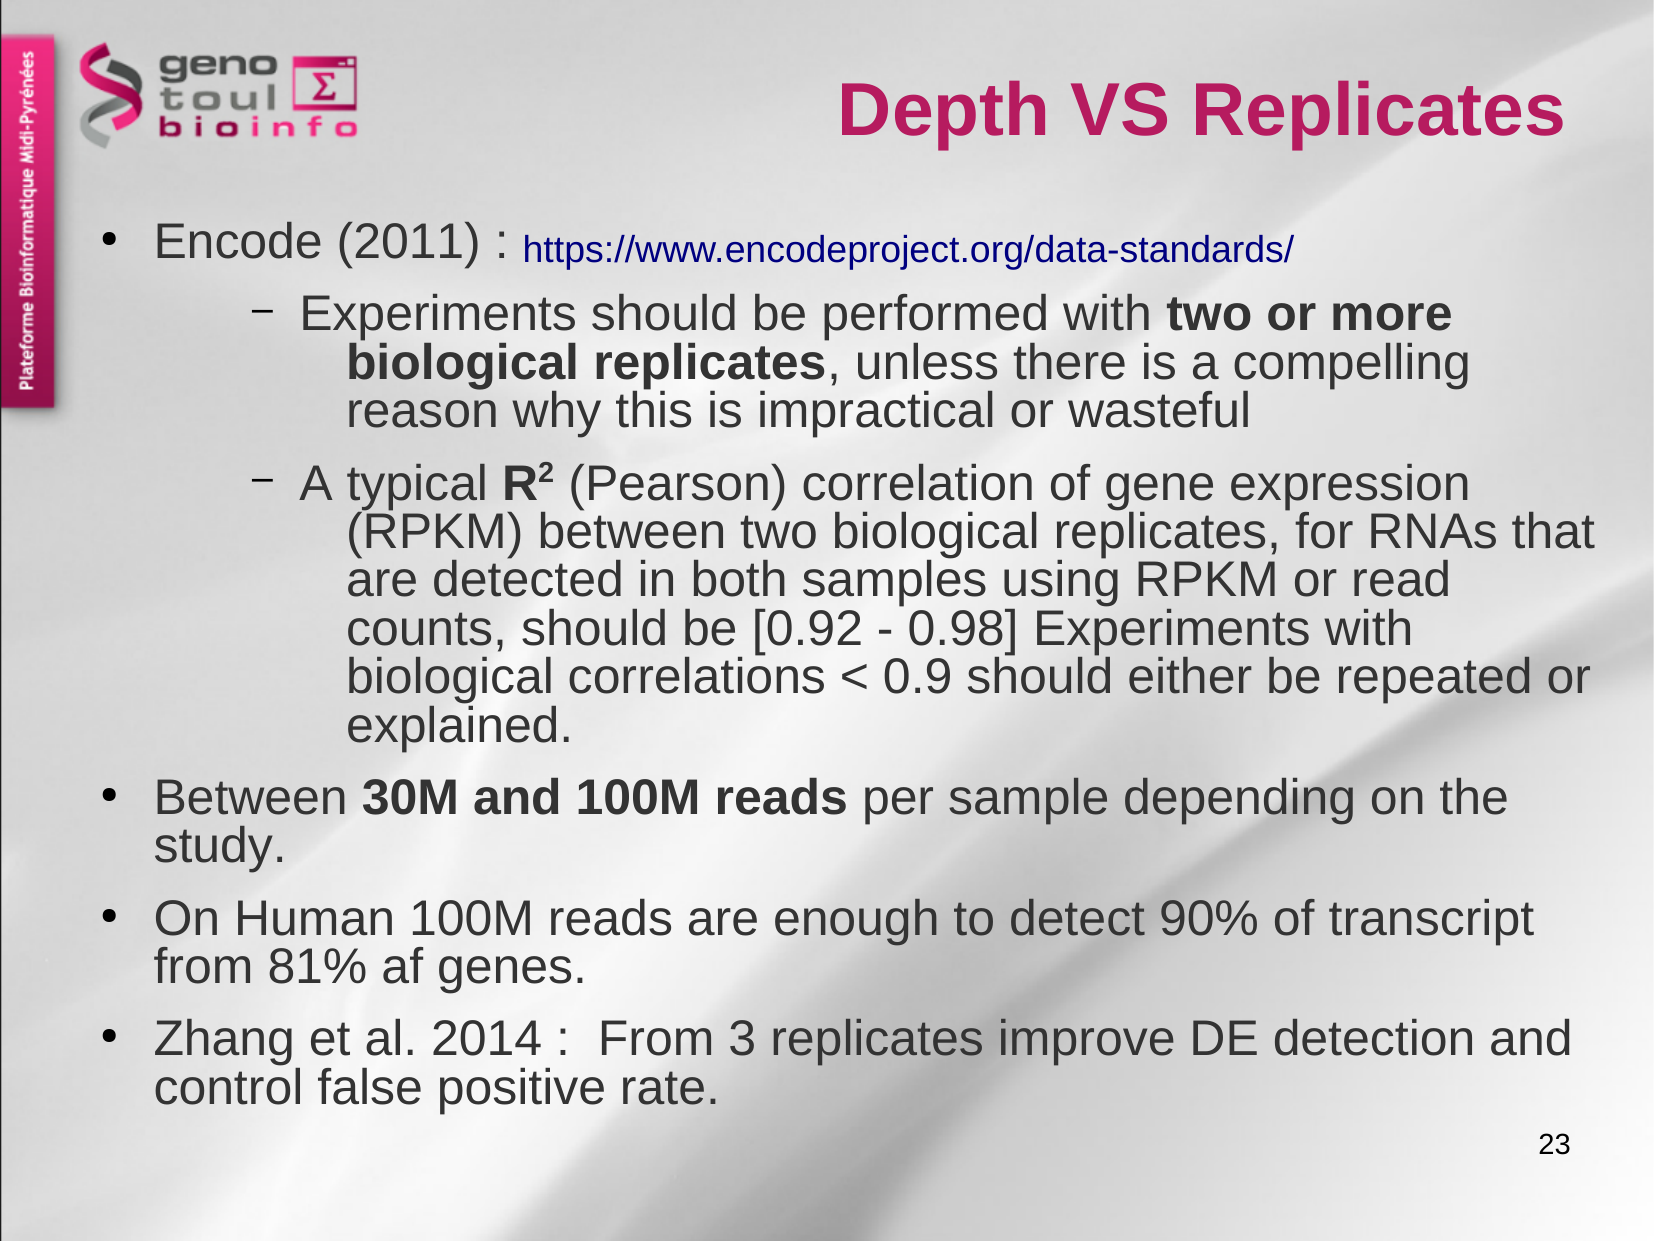

# Depth VS Replicates
Encode (2011) :
Experiments should be performed with two or more biological replicates, unless there is a compelling reason why this is impractical or wasteful
A typical R2 (Pearson) correlation of gene expression (RPKM) between two biological replicates, for RNAs that are detected in both samples using RPKM or read counts, should be [0.92 - 0.98] Experiments with biological correlations < 0.9 should either be repeated or explained.
Between 30M and 100M reads per sample depending on the study.
On Human 100M reads are enough to detect 90% of transcript from 81% af genes.
Zhang et al. 2014 : From 3 replicates improve DE detection and control false positive rate.
https://www.encodeproject.org/data-standards/